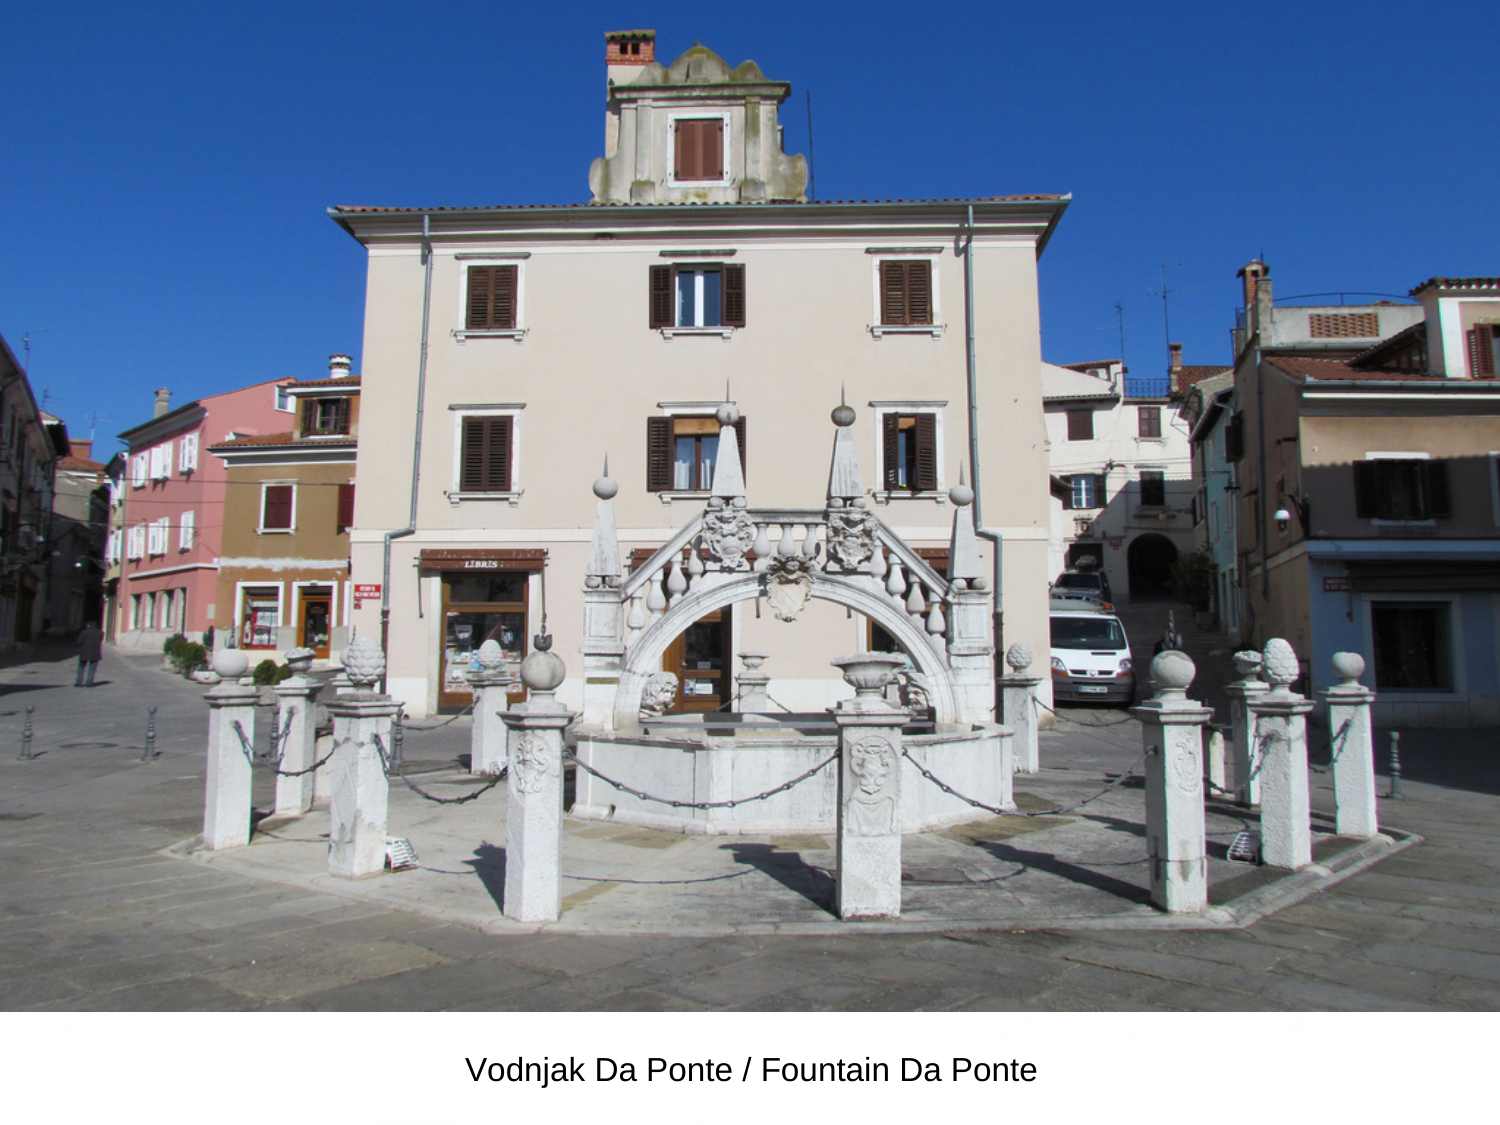

Vodnjak Da Ponte / Fountain Da Ponte